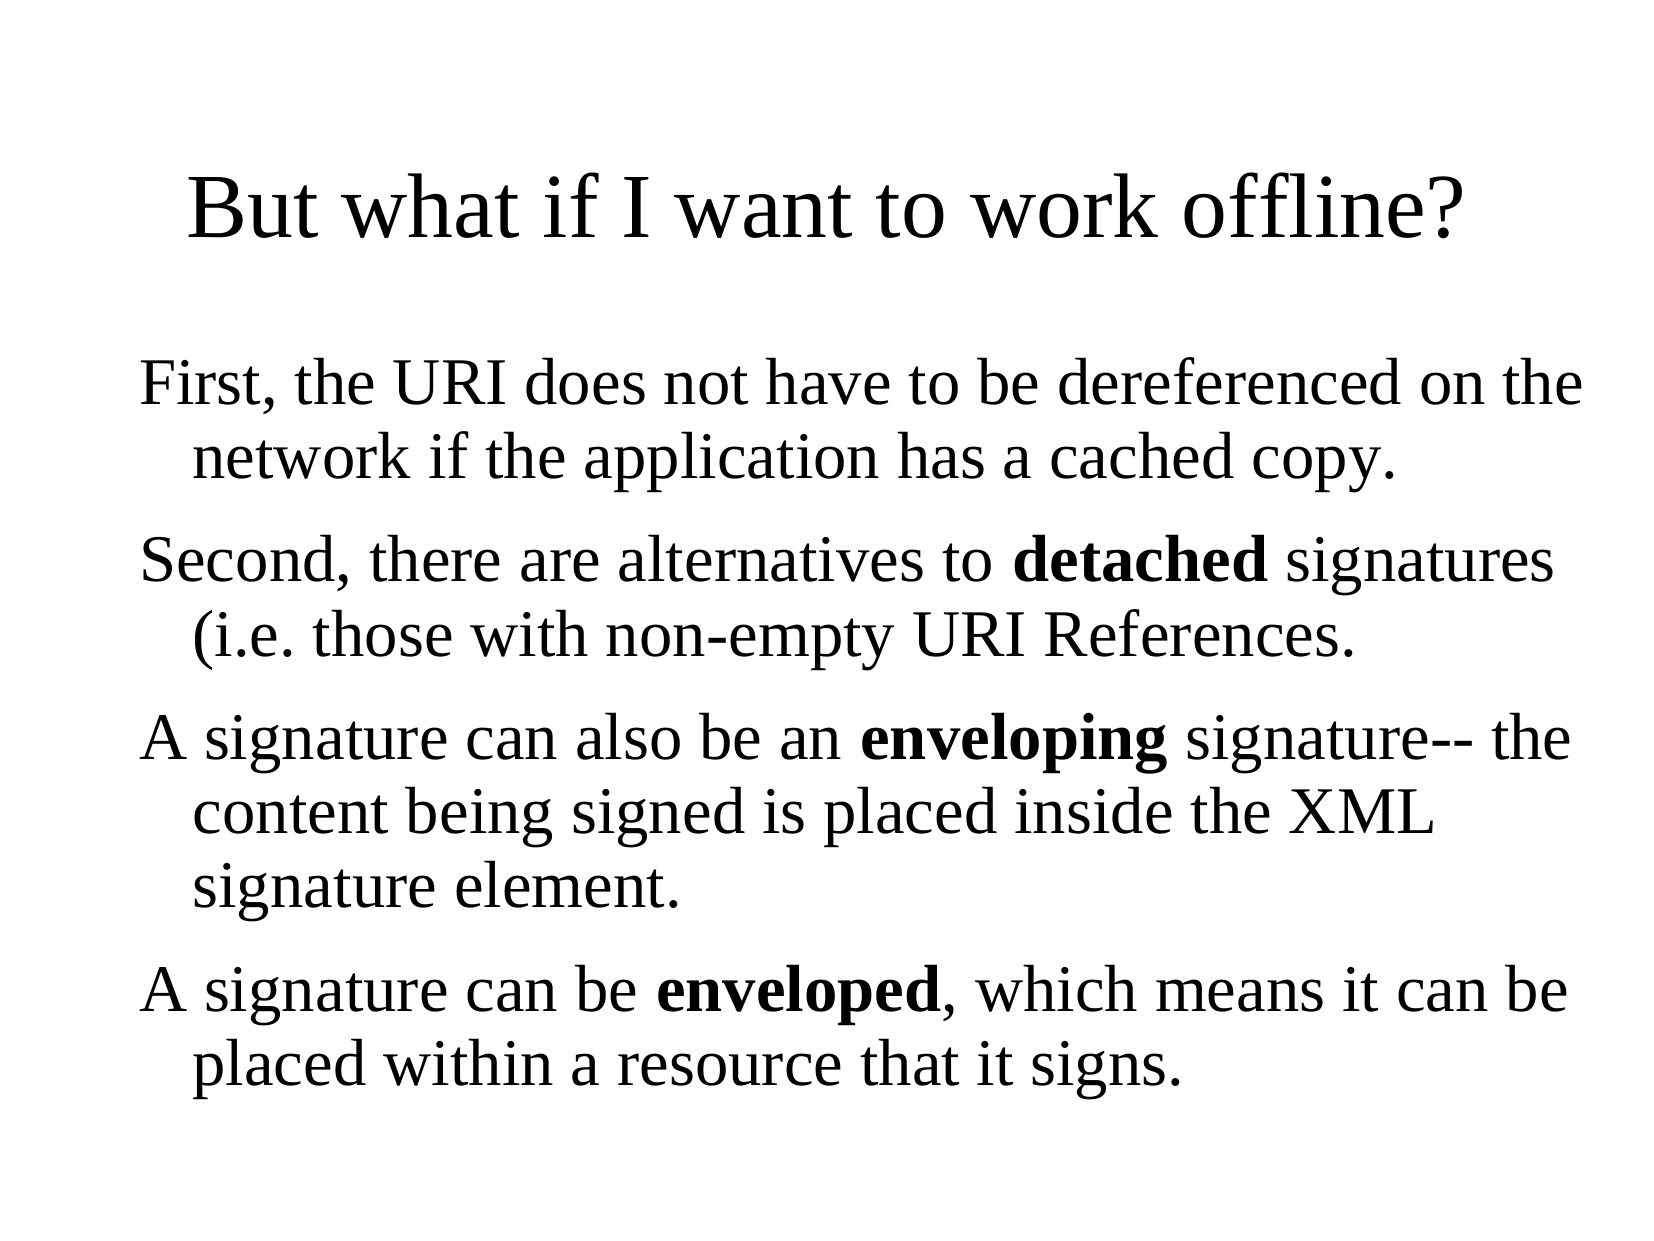

# But what if I want to work offline?
First, the URI does not have to be dereferenced on the network if the application has a cached copy.
Second, there are alternatives to detached signatures (i.e. those with non-empty URI References.
A signature can also be an enveloping signature-- the content being signed is placed inside the XML signature element.
A signature can be enveloped, which means it can be placed within a resource that it signs.